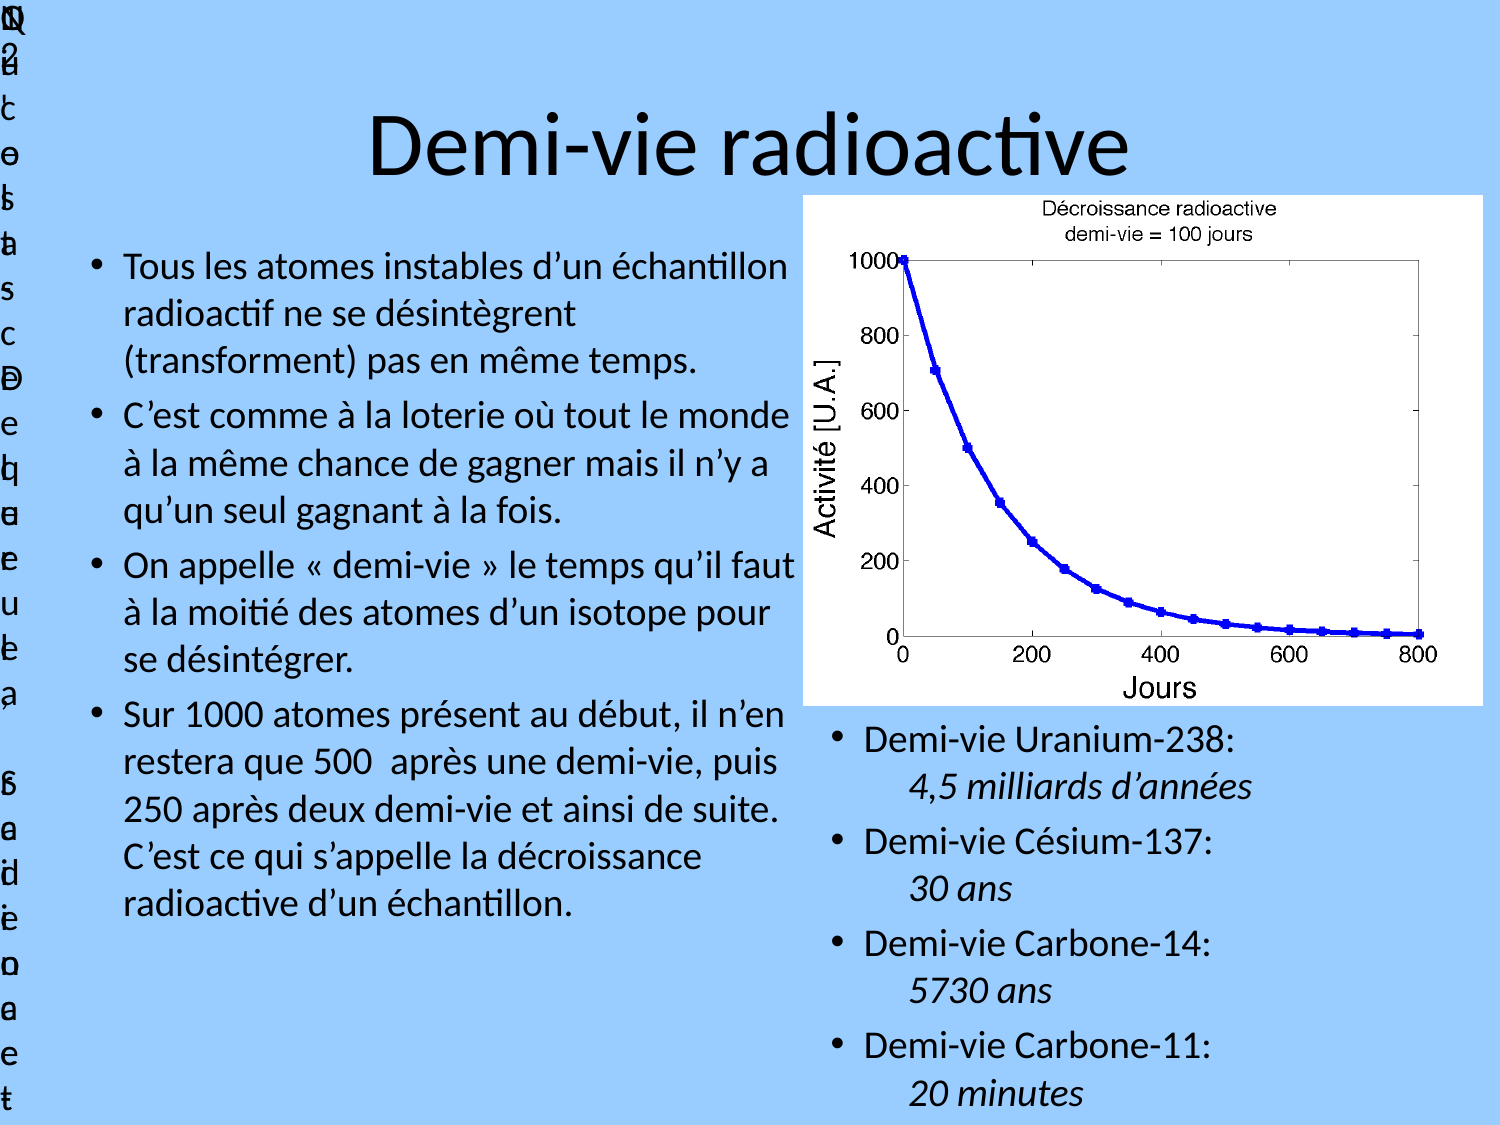

Nicolas Delerue, Science-ACO http://science-aco.fr http://nicolas.delerue.org
Qu'est-ce que la radioactivité?
# Demi-vie radioactive
Tous les atomes instables d’un échantillon radioactif ne se désintègrent (transforment) pas en même temps.
C’est comme à la loterie où tout le monde à la même chance de gagner mais il n’y a qu’un seul gagnant à la fois.
On appelle « demi-vie » le temps qu’il faut à la moitié des atomes d’un isotope pour se désintégrer.
Sur 1000 atomes présent au début, il n’en restera que 500 après une demi-vie, puis 250 après deux demi-vie et ainsi de suite. C’est ce qui s’appelle la décroissance radioactive d’un échantillon.
Demi-vie Uranium-238:
			4,5 milliards d’années
Demi-vie Césium-137:
			30 ans
Demi-vie Carbone-14:
			5730 ans
Demi-vie Carbone-11:
			20 minutes